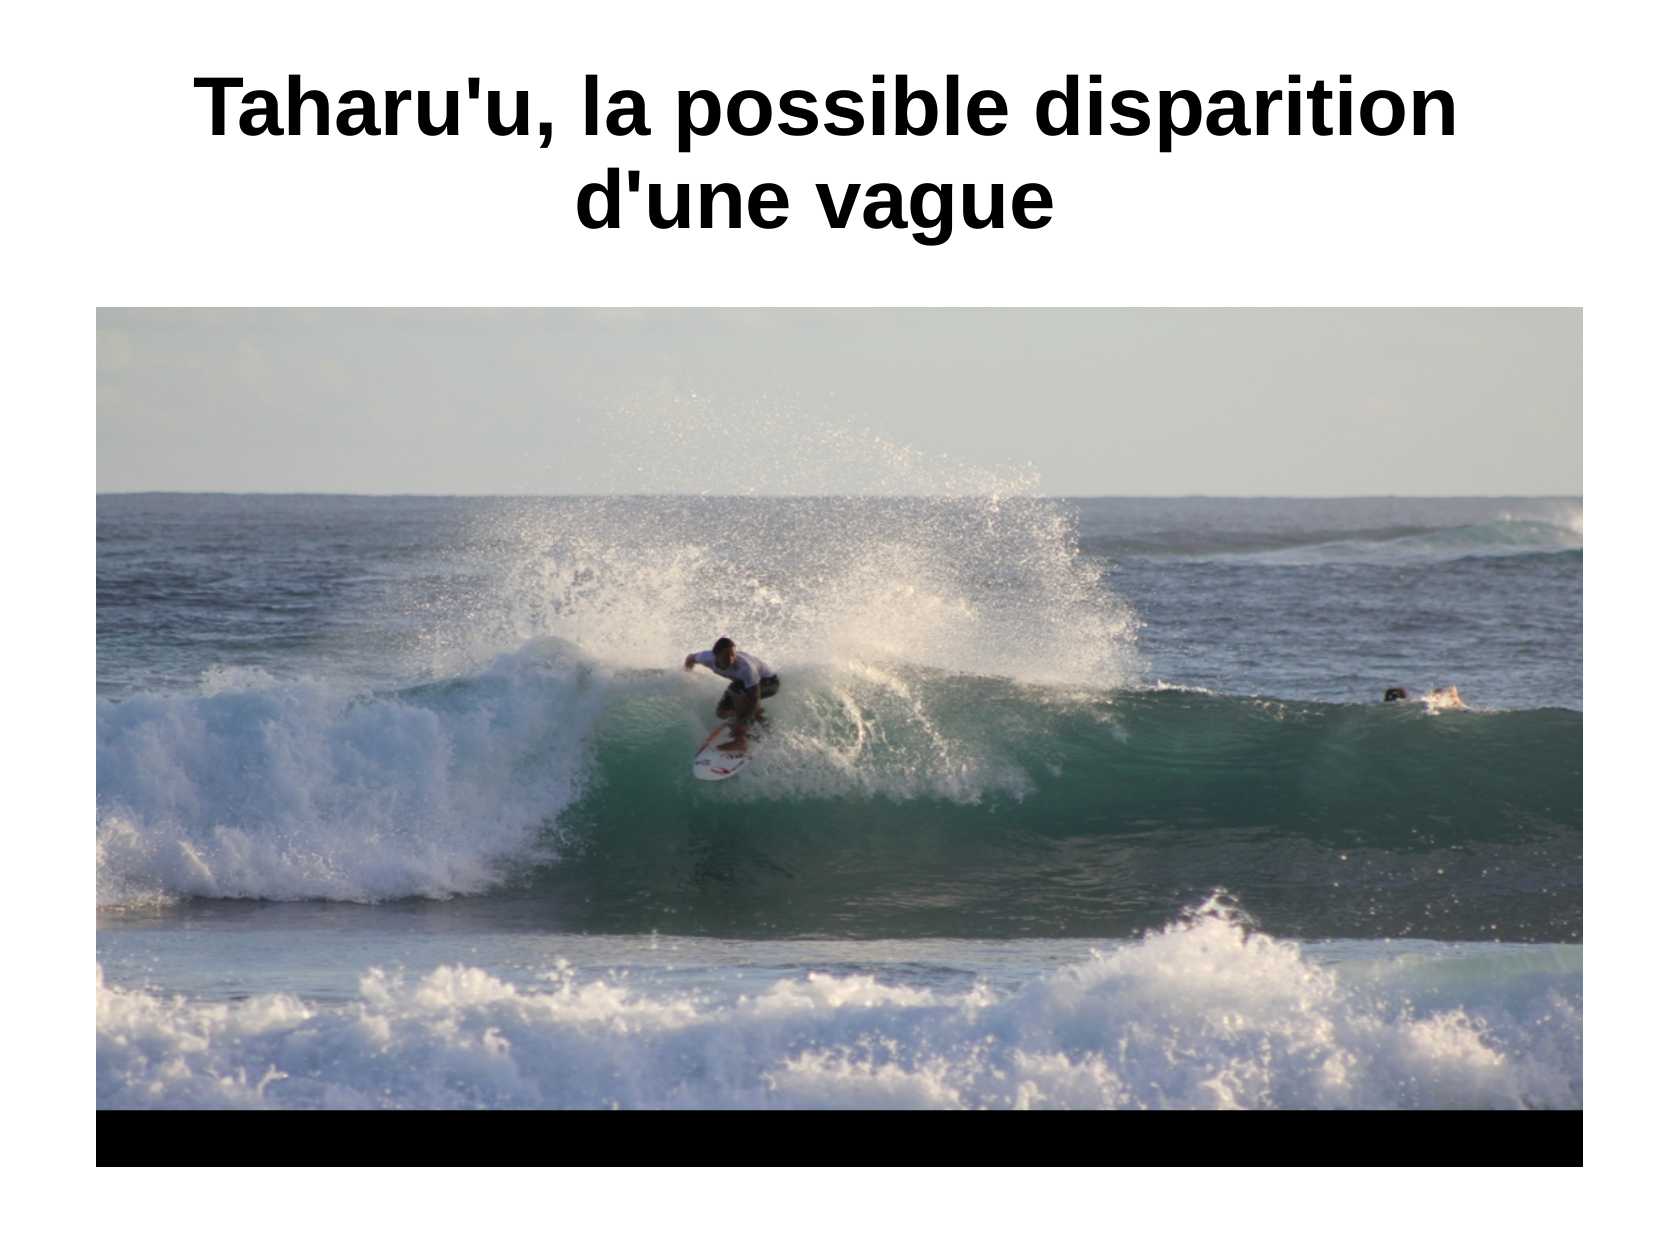

# Taharu'u, la possible disparition d'une vague